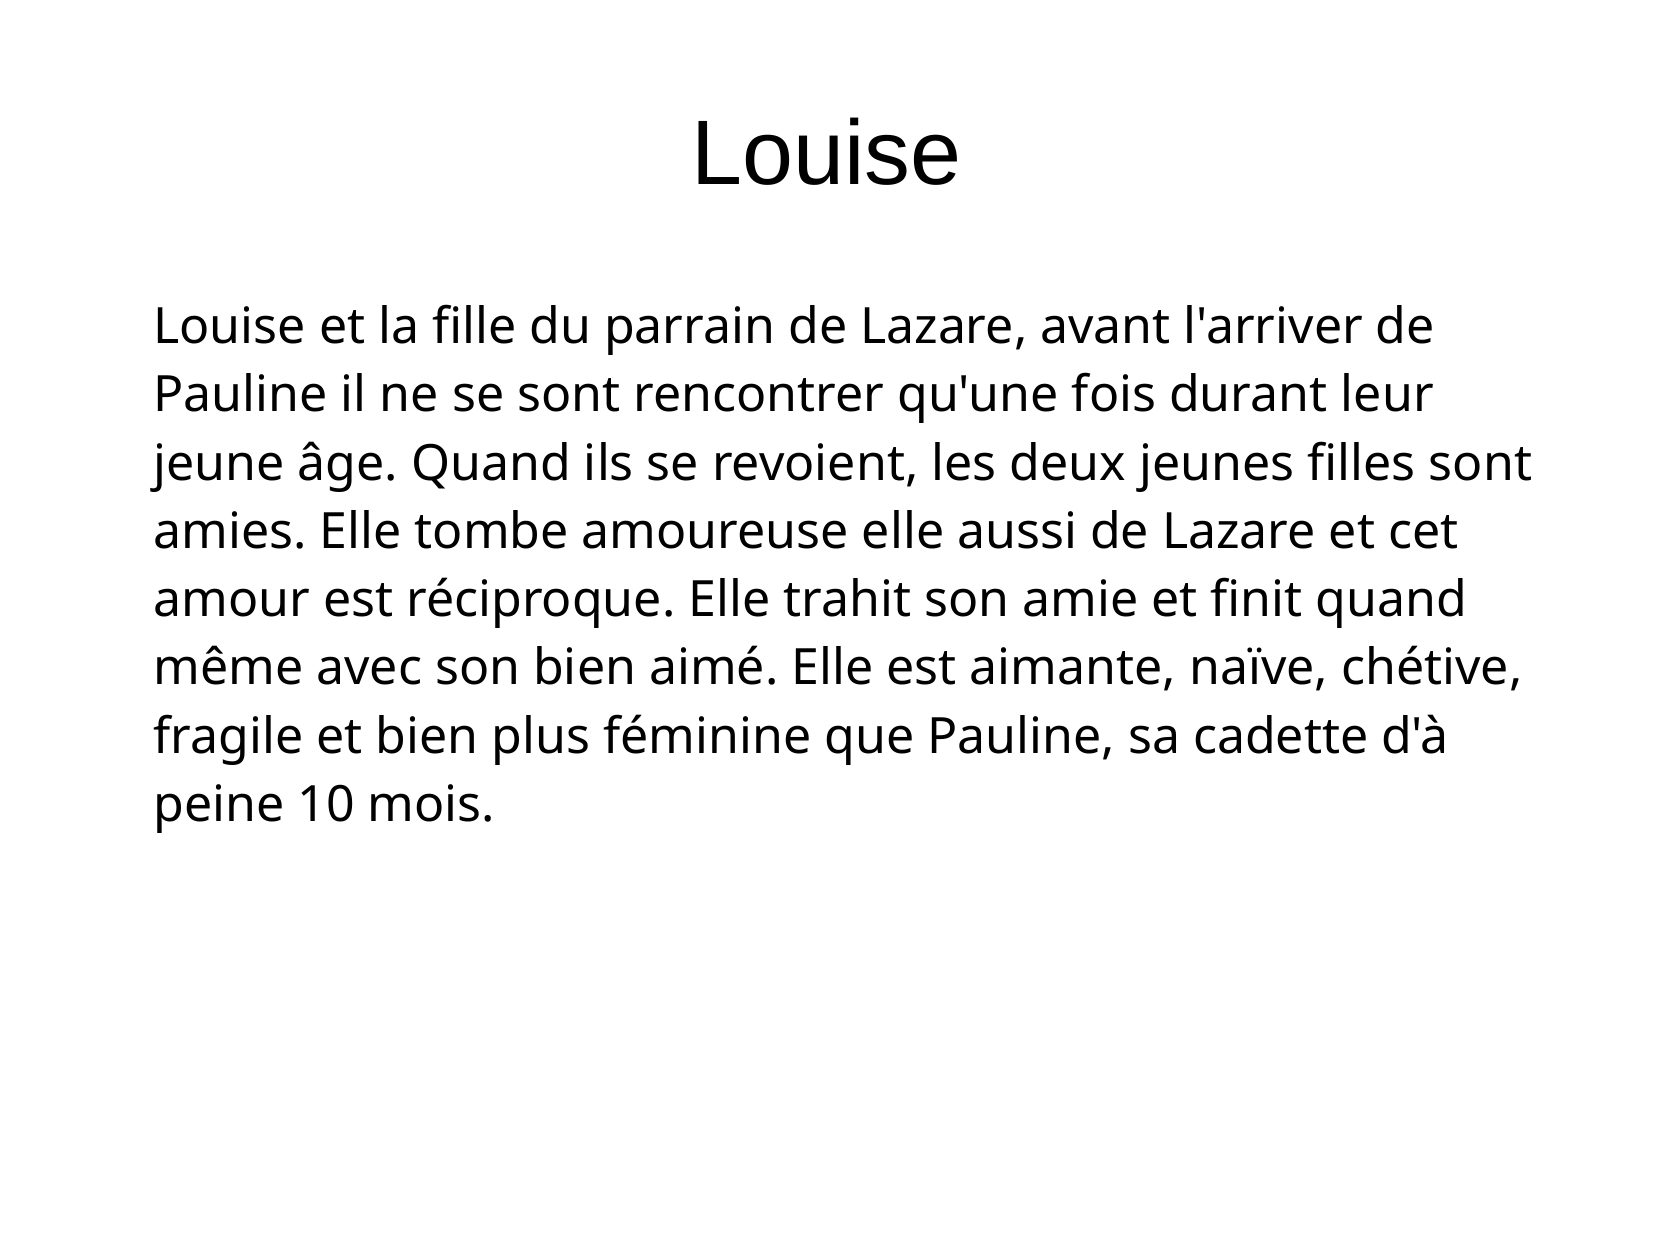

# Louise
Louise et la fille du parrain de Lazare, avant l'arriver de Pauline il ne se sont rencontrer qu'une fois durant leur jeune âge. Quand ils se revoient, les deux jeunes filles sont amies. Elle tombe amoureuse elle aussi de Lazare et cet amour est réciproque. Elle trahit son amie et finit quand même avec son bien aimé. Elle est aimante, naïve, chétive, fragile et bien plus féminine que Pauline, sa cadette d'à peine 10 mois.